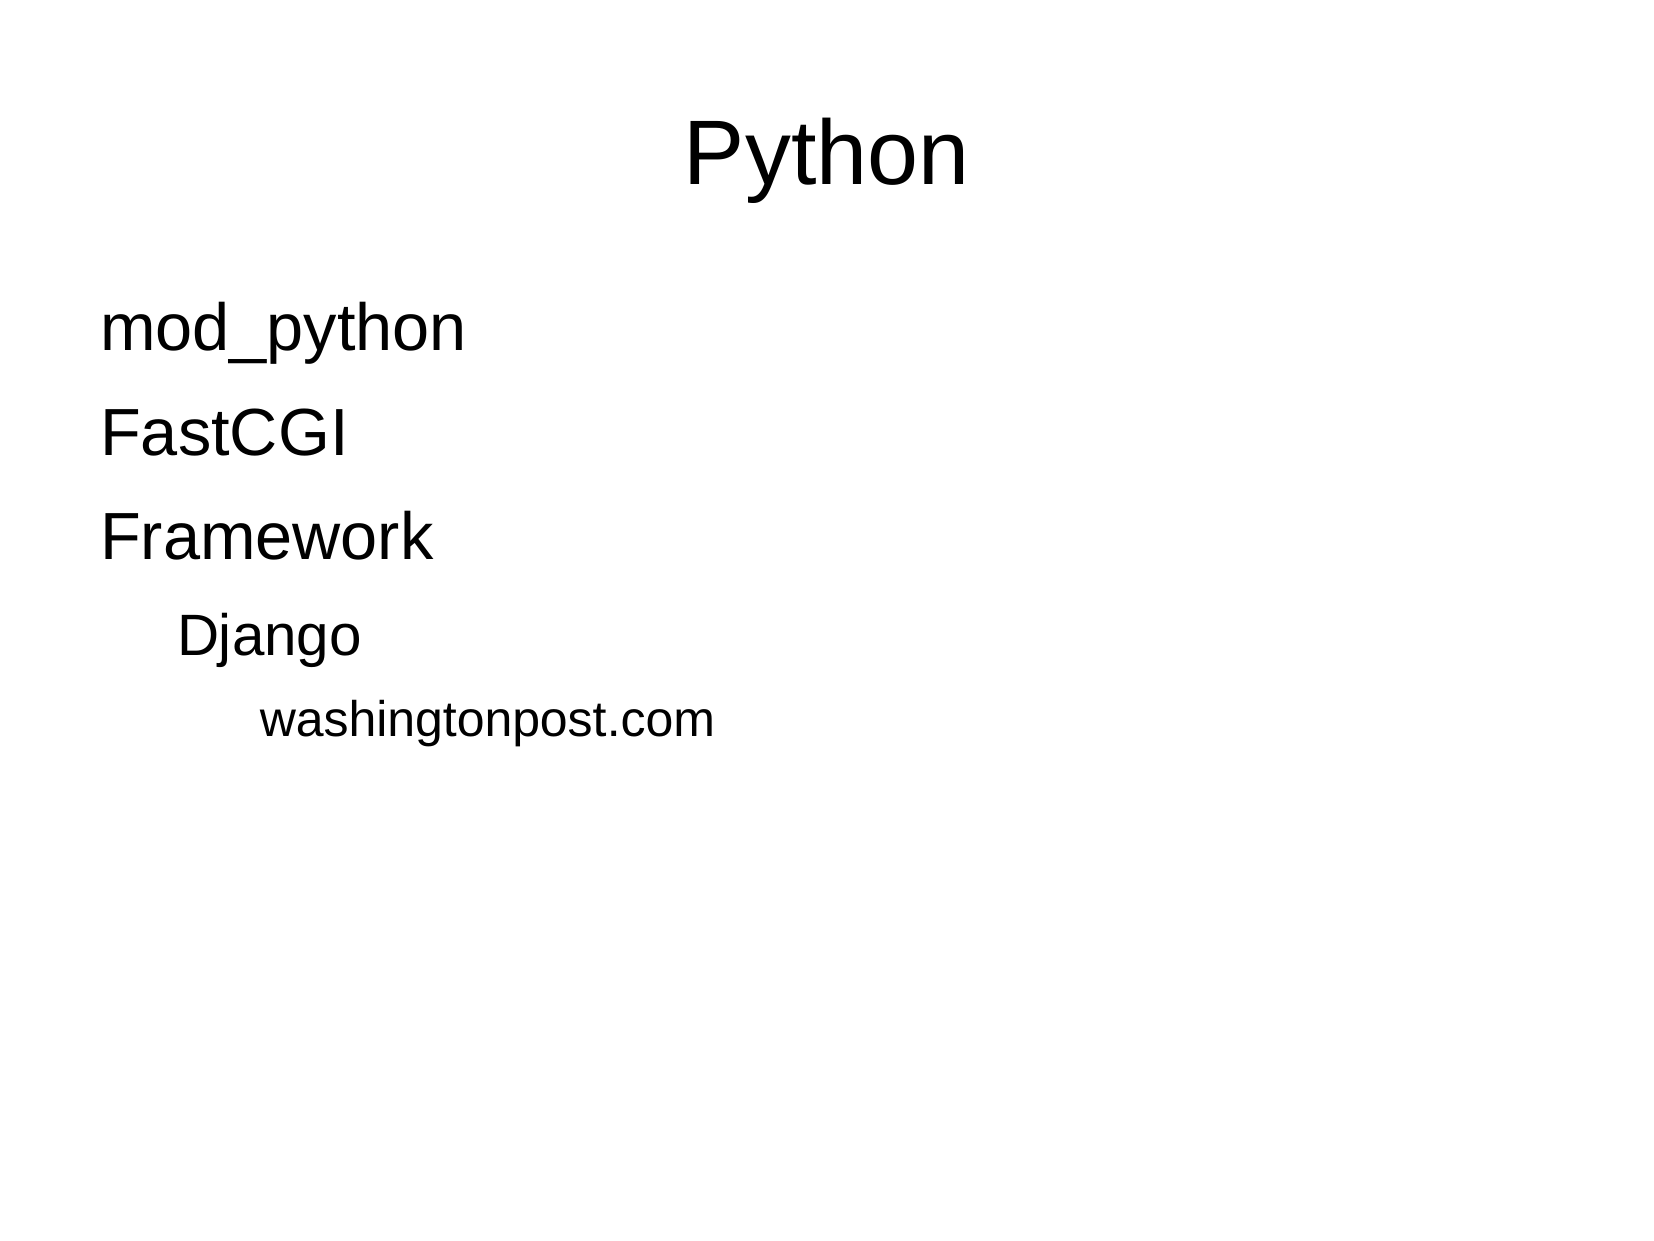

# Python
mod_python
FastCGI
Framework
Django
washingtonpost.com